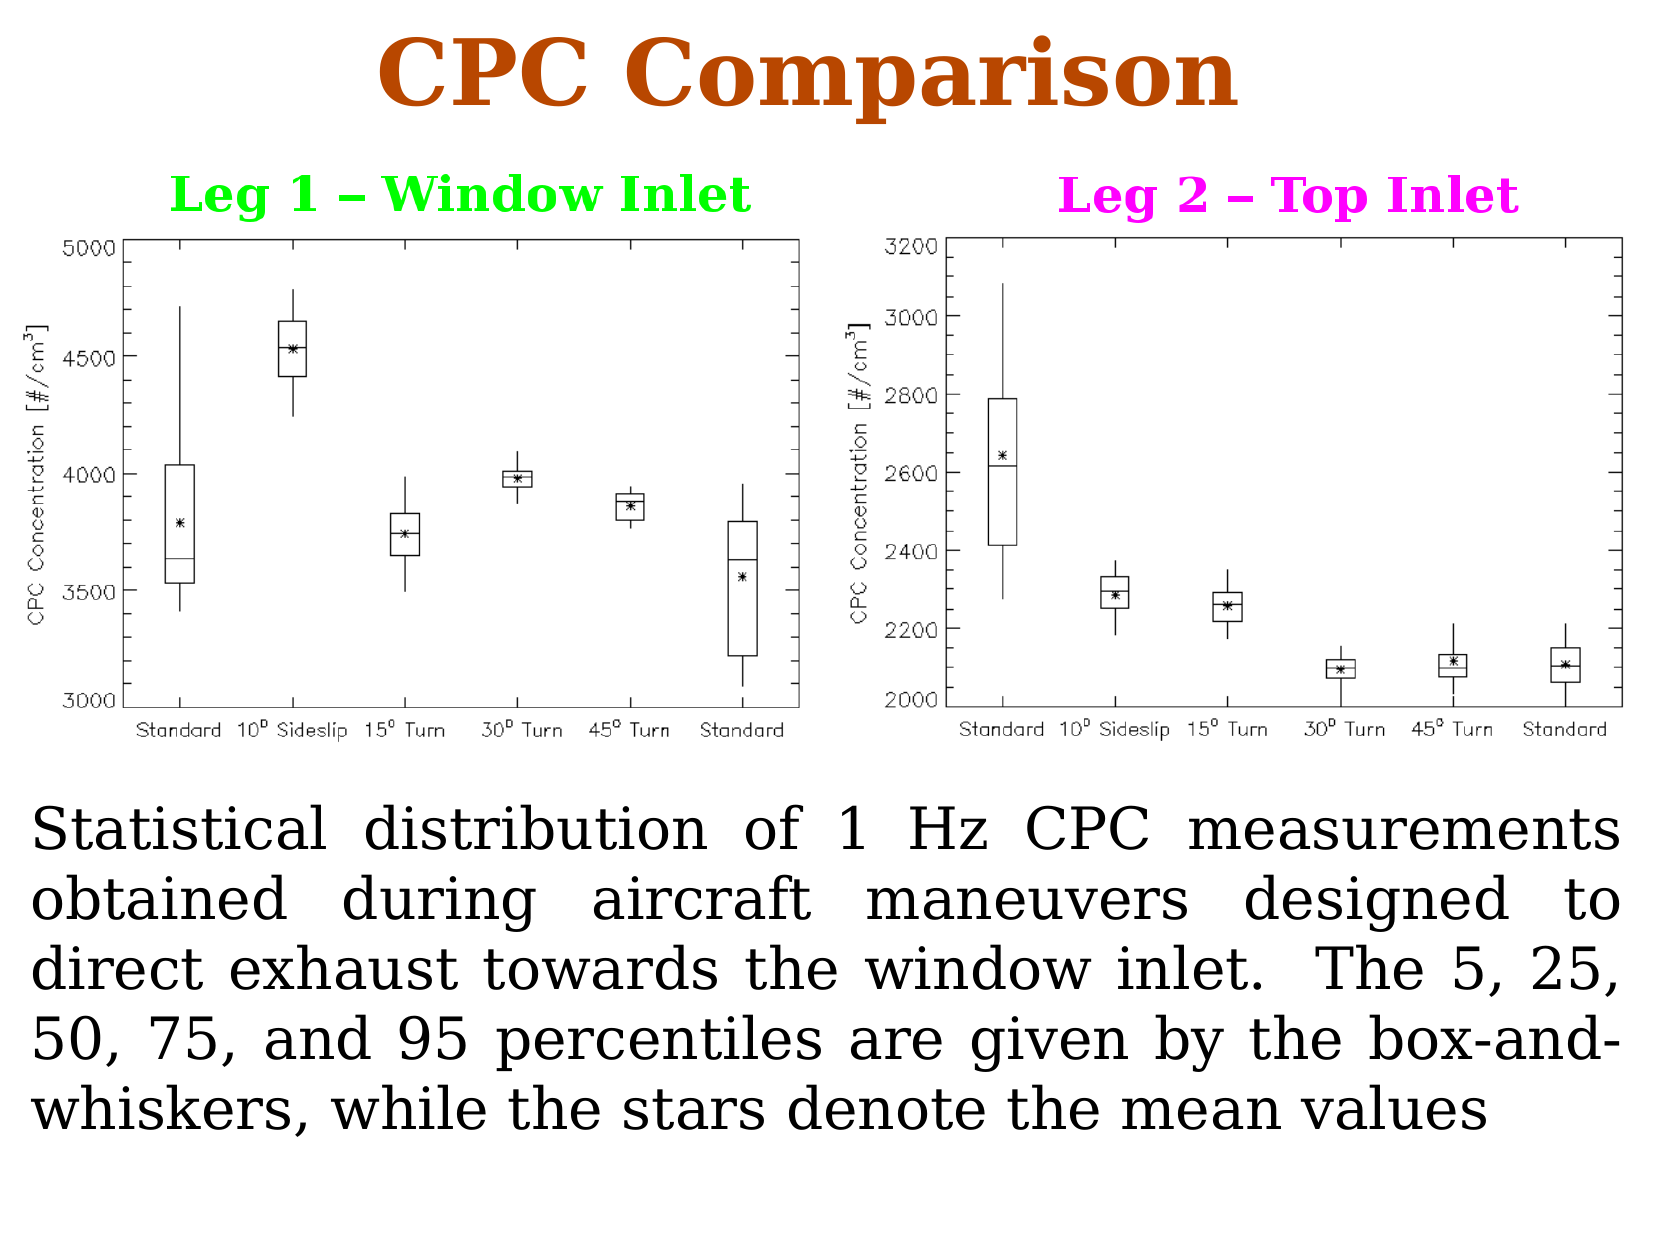

CPC Comparison
Statistical distribution of 1 Hz CPC measurements obtained during aircraft maneuvers designed to direct exhaust towards the window inlet. The 5, 25, 50, 75, and 95 percentiles are given by the box-and-whiskers, while the stars denote the mean values